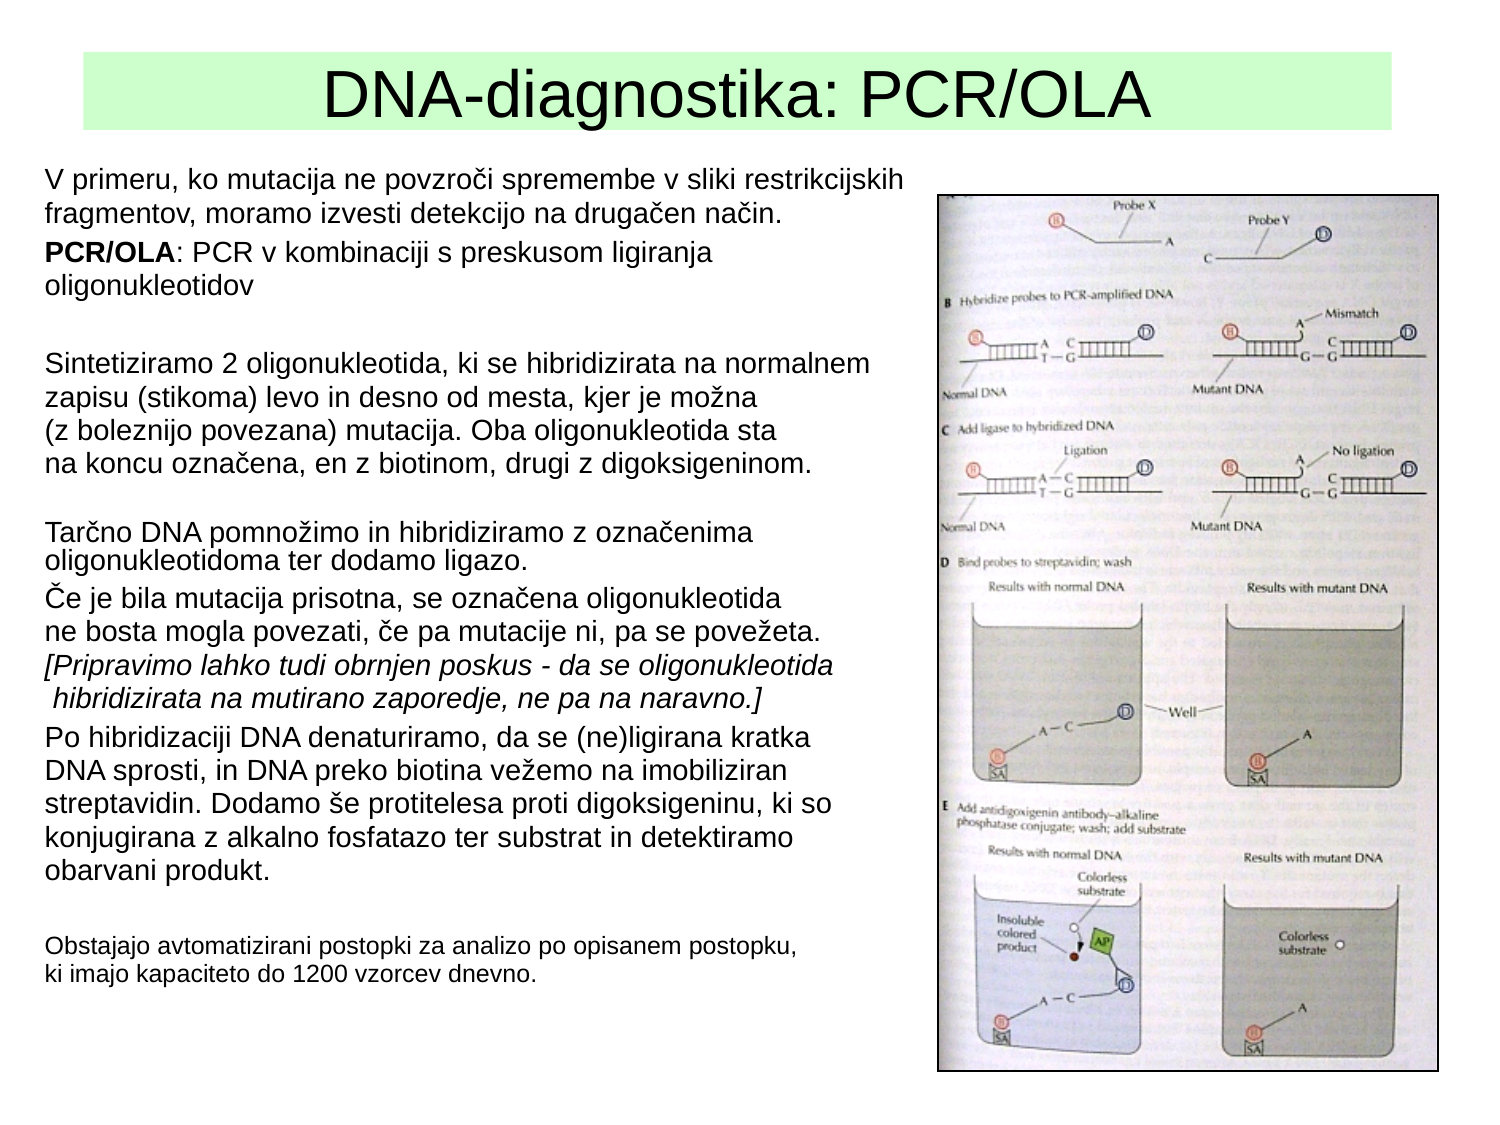

# DNA-diagnostika: PCR/OLA
V primeru, ko mutacija ne povzroči spremembe v sliki restrikcijskih fragmentov, moramo izvesti detekcijo na drugačen način.
PCR/OLA: PCR v kombinaciji s preskusom ligiranja oligonukleotidov
Sintetiziramo 2 oligonukleotida, ki se hibridizirata na normalnem
zapisu (stikoma) levo in desno od mesta, kjer je možna
(z boleznijo povezana) mutacija. Oba oligonukleotida sta
na koncu označena, en z biotinom, drugi z digoksigeninom.
Tarčno DNA pomnožimo in hibridiziramo z označenima
oligonukleotidoma ter dodamo ligazo.
Če je bila mutacija prisotna, se označena oligonukleotida
ne bosta mogla povezati, če pa mutacije ni, pa se povežeta.
[Pripravimo lahko tudi obrnjen poskus - da se oligonukleotida
 hibridizirata na mutirano zaporedje, ne pa na naravno.]
Po hibridizaciji DNA denaturiramo, da se (ne)ligirana kratka
DNA sprosti, in DNA preko biotina vežemo na imobiliziran
streptavidin. Dodamo še protitelesa proti digoksigeninu, ki so
konjugirana z alkalno fosfatazo ter substrat in detektiramo
obarvani produkt.
Obstajajo avtomatizirani postopki za analizo po opisanem postopku,
ki imajo kapaciteto do 1200 vzorcev dnevno.